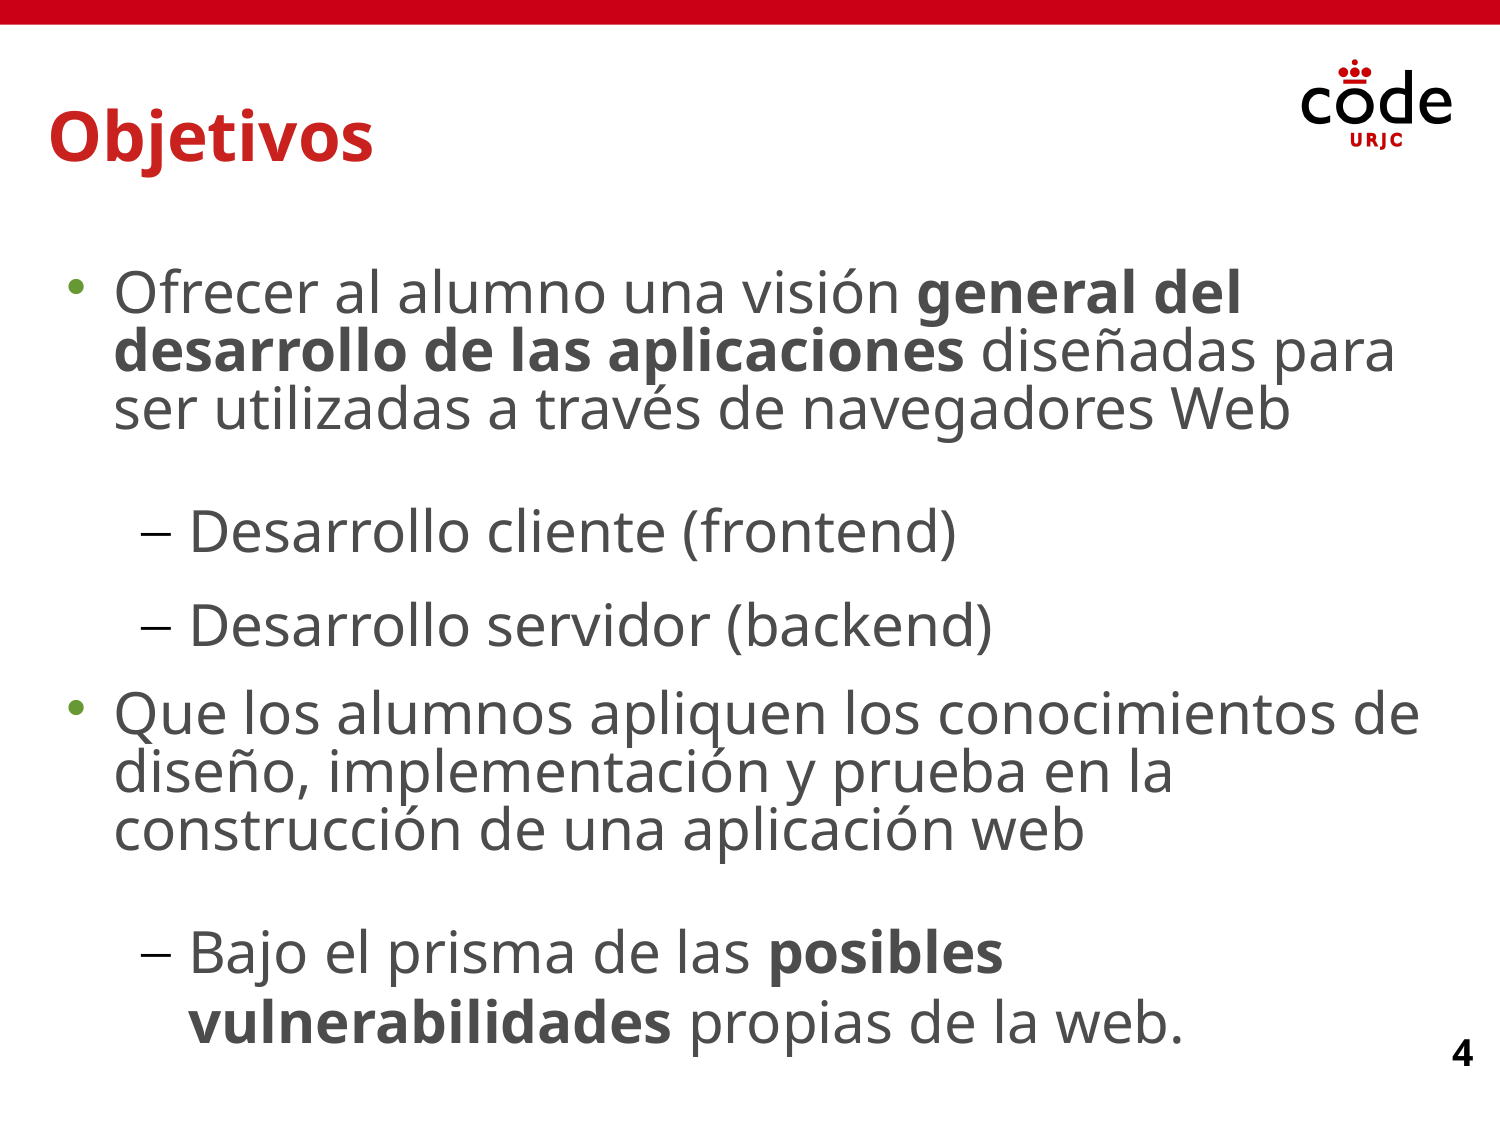

# Objetivos
Ofrecer al alumno una visión general del desarrollo de las aplicaciones diseñadas para ser utilizadas a través de navegadores Web
Desarrollo cliente (frontend)
Desarrollo servidor (backend)
Que los alumnos apliquen los conocimientos de diseño, implementación y prueba en la construcción de una aplicación web
Bajo el prisma de las posibles vulnerabilidades propias de la web.
4